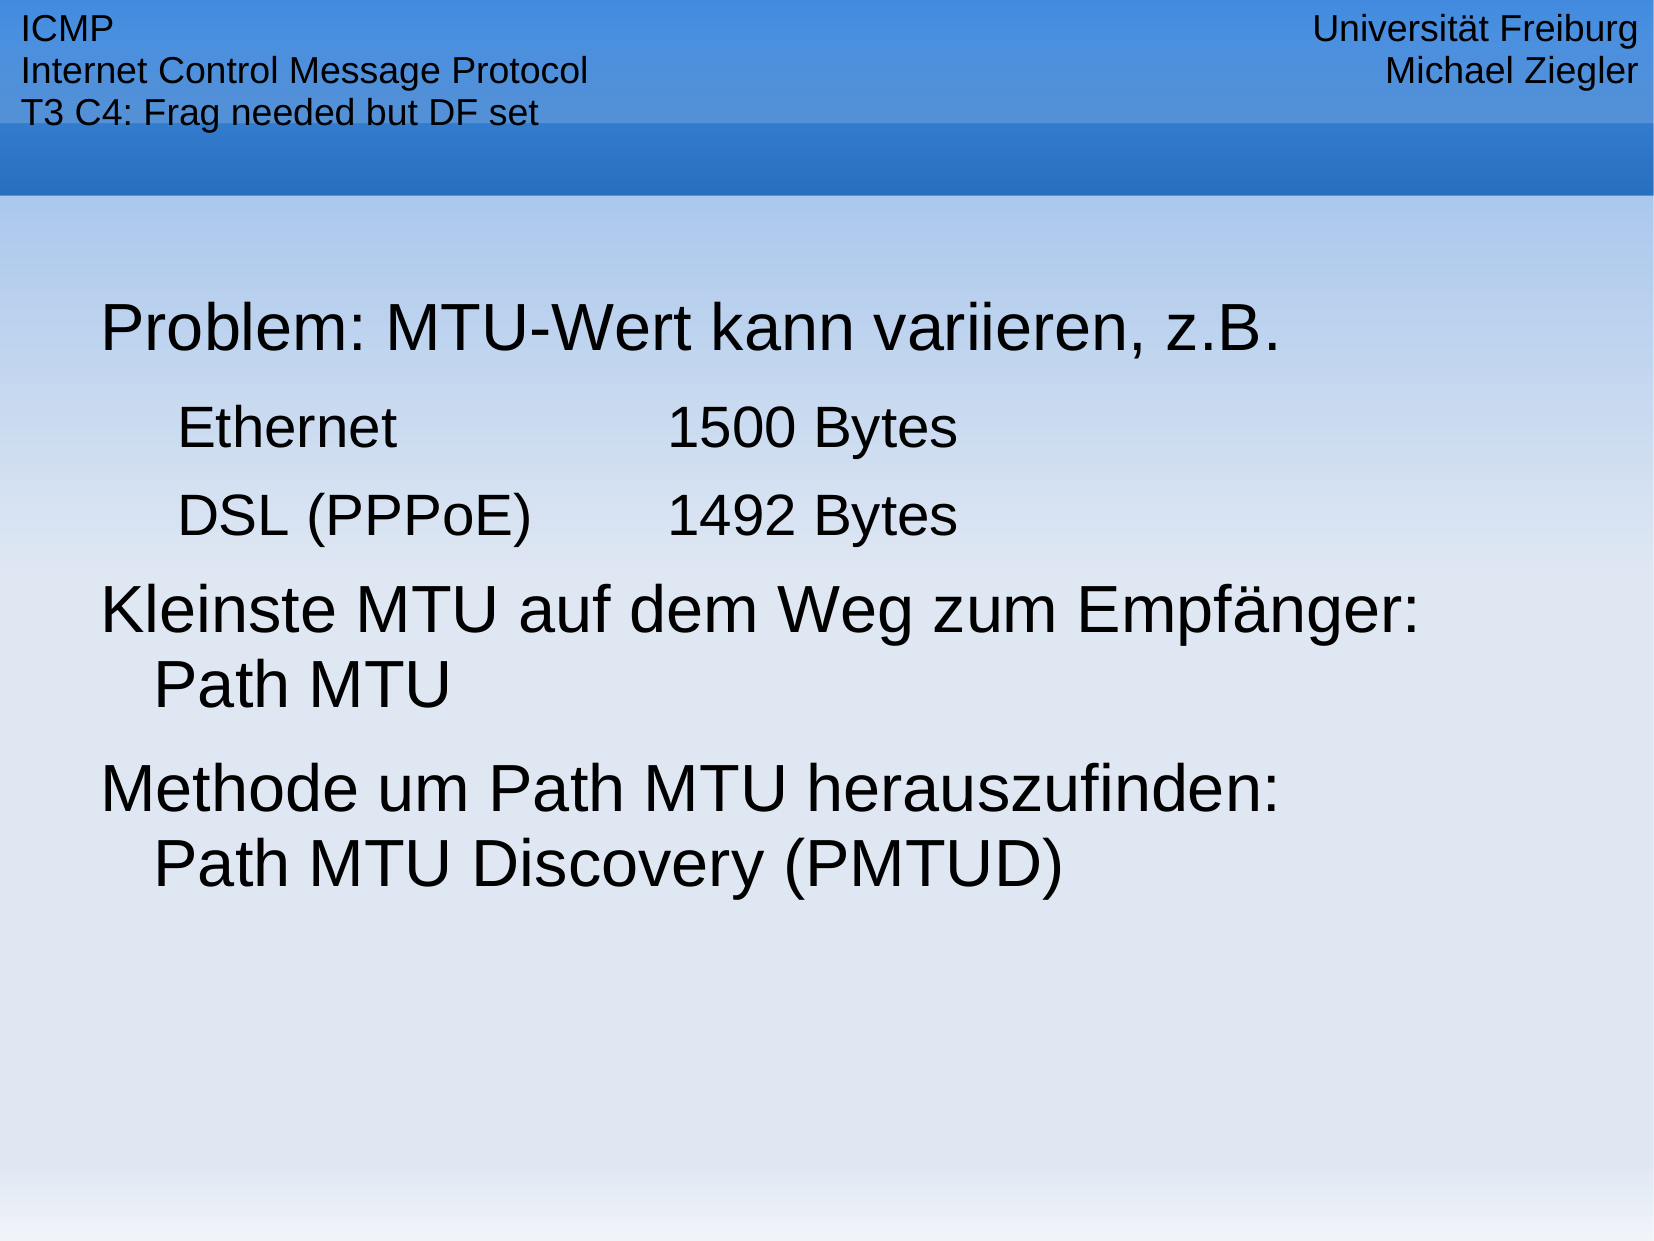

ICMP
Internet Control Message Protocol
T3 C4: Frag needed but DF set
Universität Freiburg
Michael Ziegler
# Problem: MTU-Wert kann variieren, z.B.
Ethernet				1500 Bytes
DSL (PPPoE)		1492 Bytes
Kleinste MTU auf dem Weg zum Empfänger:
Path MTU
Methode um Path MTU herauszufinden:
Path MTU Discovery (PMTUD)